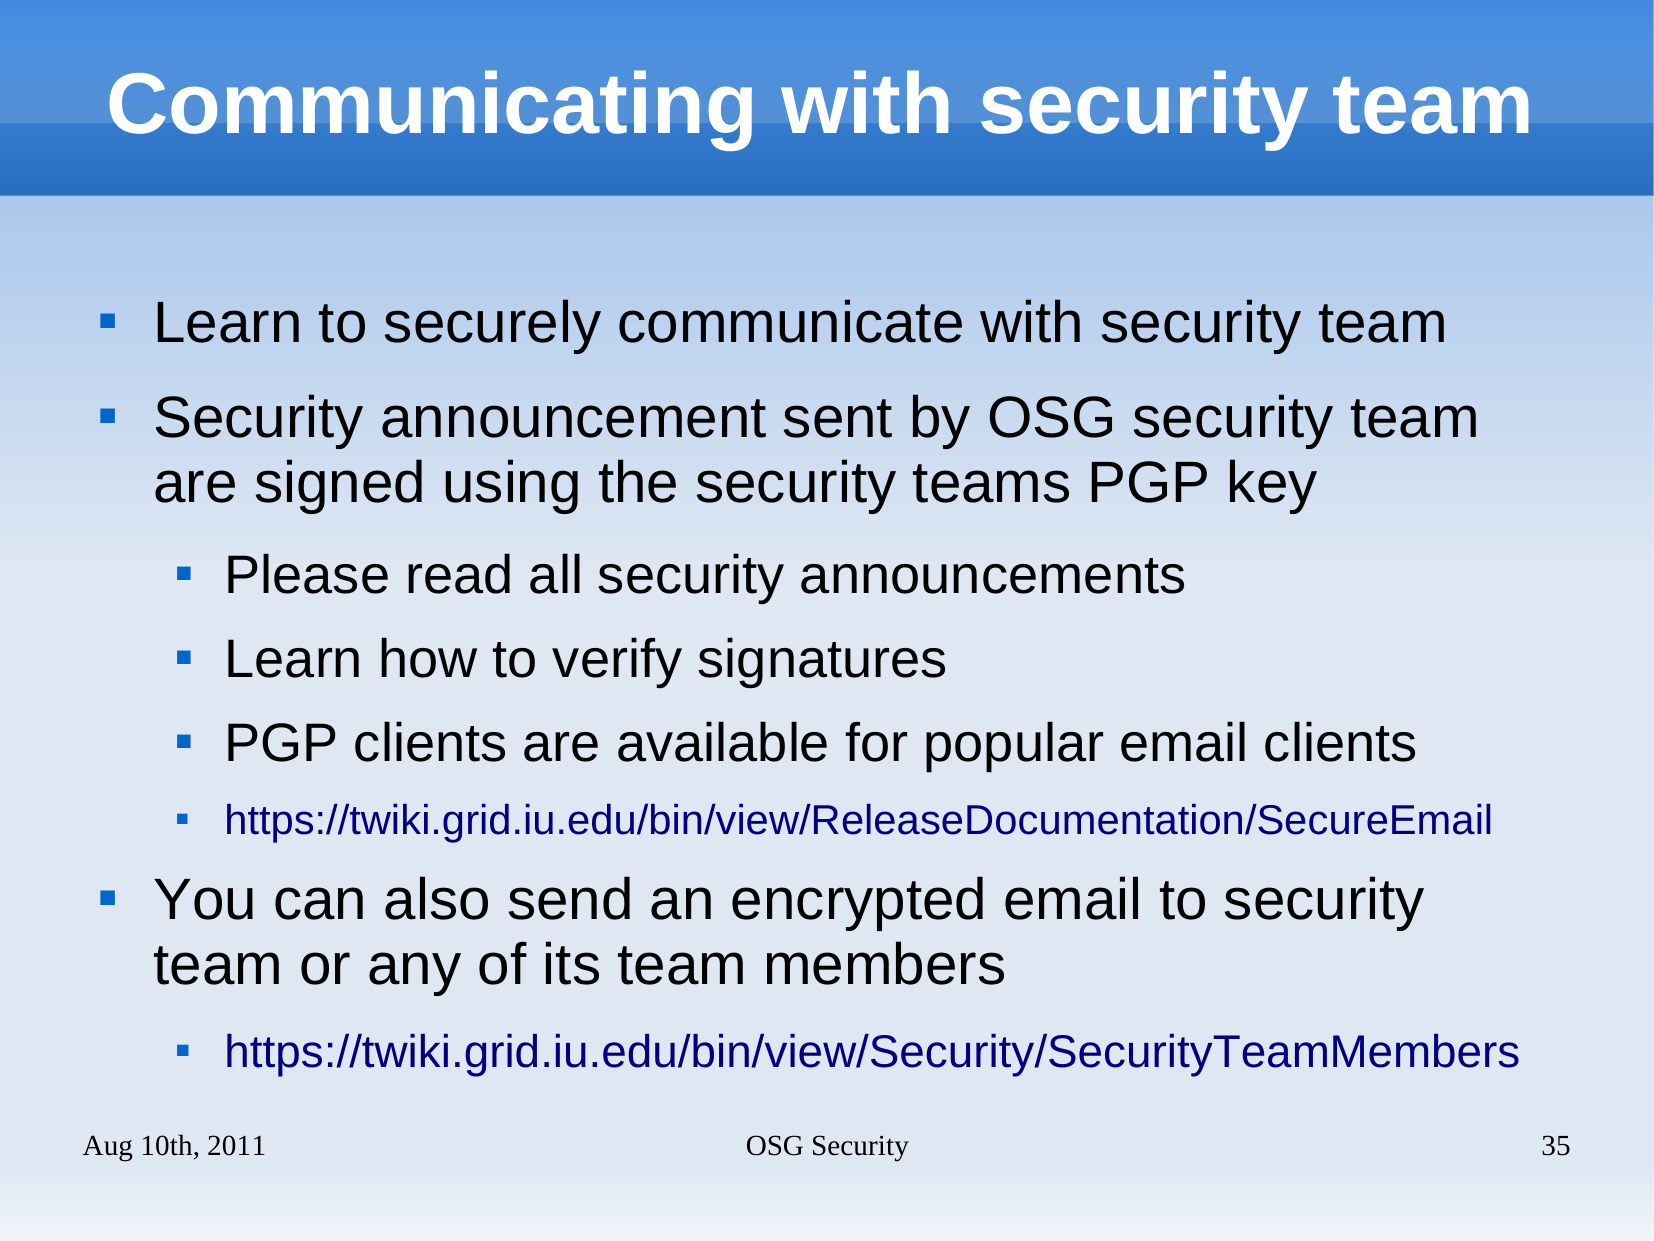

# Communicating with security team
Learn to securely communicate with security team
Security announcement sent by OSG security team are signed using the security teams PGP key
Please read all security announcements
Learn how to verify signatures
PGP clients are available for popular email clients
https://twiki.grid.iu.edu/bin/view/ReleaseDocumentation/SecureEmail
You can also send an encrypted email to security team or any of its team members
https://twiki.grid.iu.edu/bin/view/Security/SecurityTeamMembers
Aug 10th, 2011
OSG Security
35